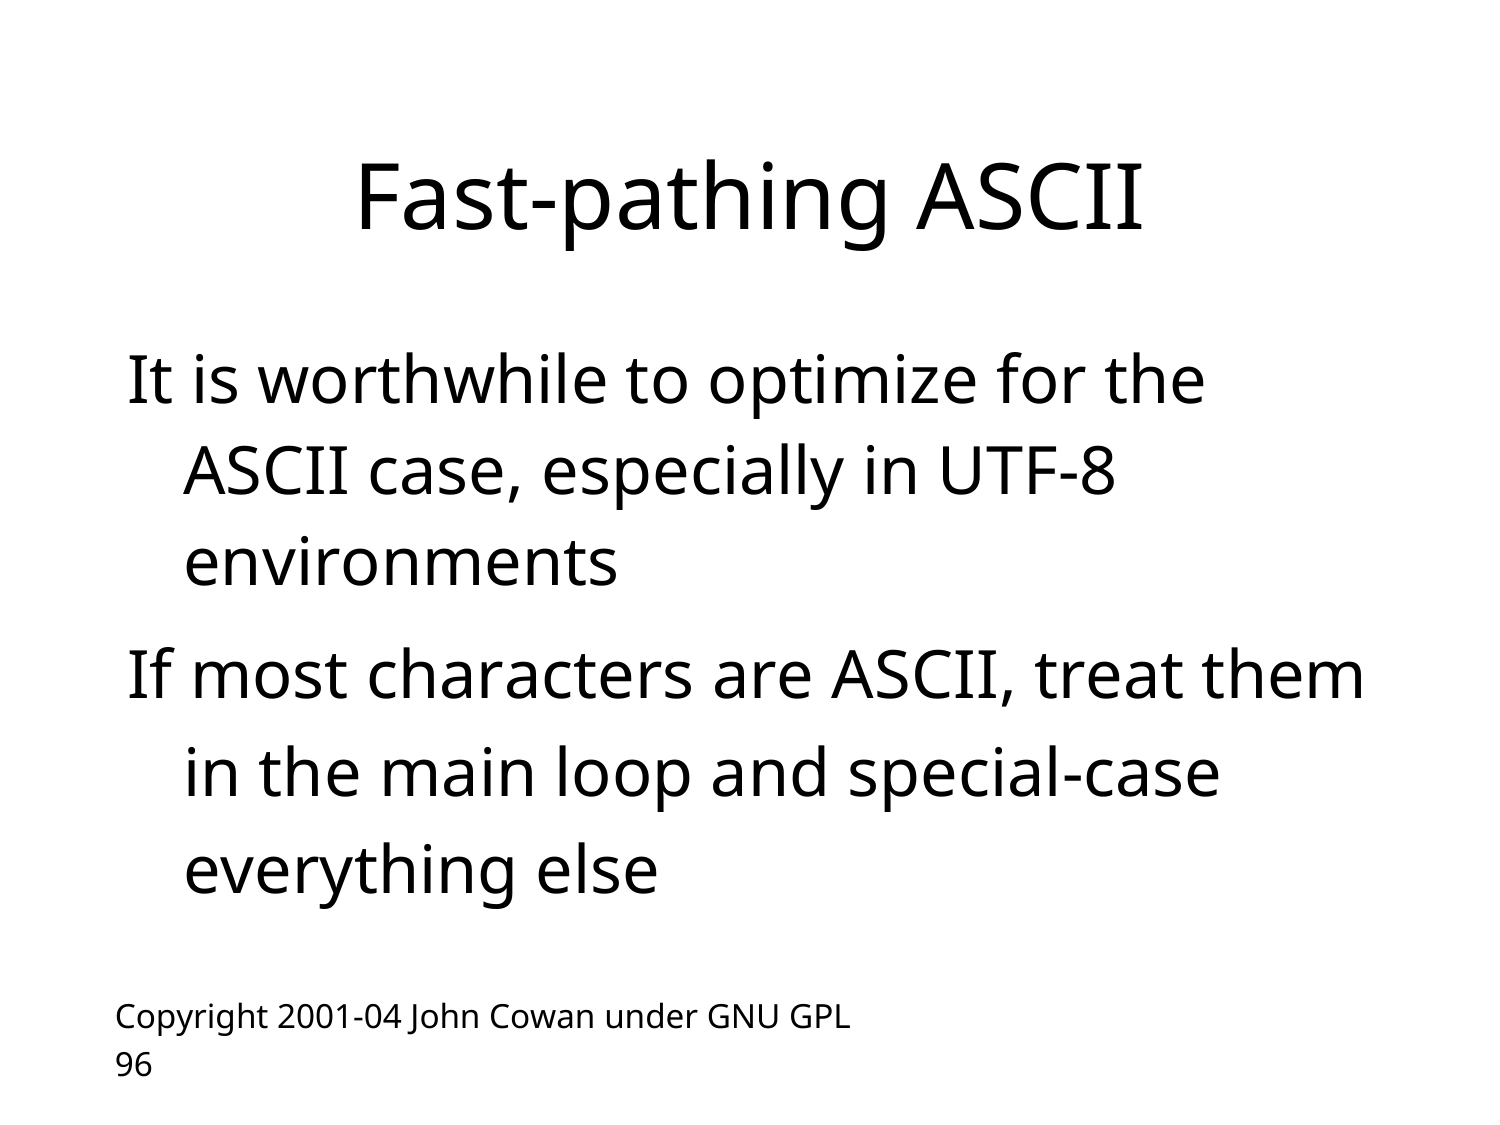

# Fast-pathing ASCII
It is worthwhile to optimize for the ASCII case, especially in UTF-8 environments
If most characters are ASCII, treat them in the main loop and special-case everything else